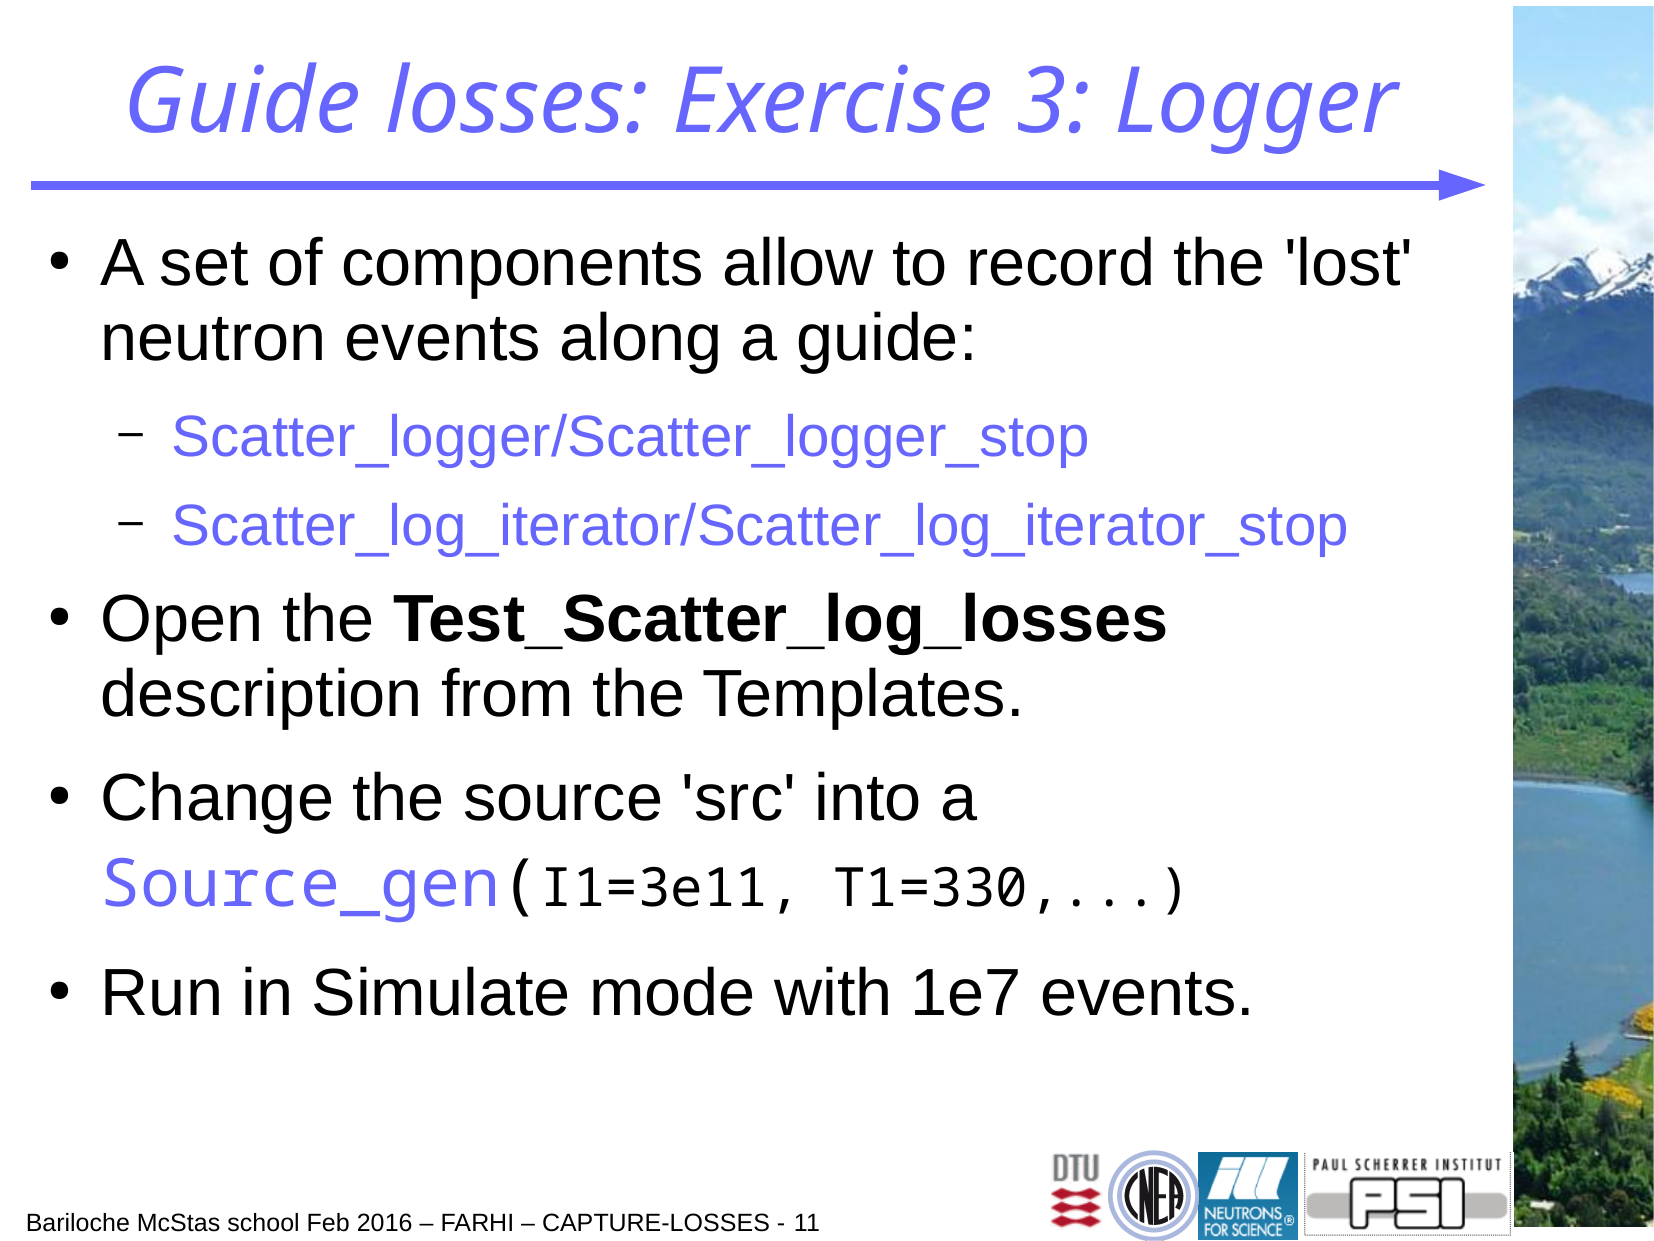

# Guide losses: Exercise 3: Logger
A set of components allow to record the 'lost' neutron events along a guide:
Scatter_logger/Scatter_logger_stop
Scatter_log_iterator/Scatter_log_iterator_stop
Open the Test_Scatter_log_losses description from the Templates.
Change the source 'src' into a Source_gen(I1=3e11, T1=330,...)
Run in Simulate mode with 1e7 events.